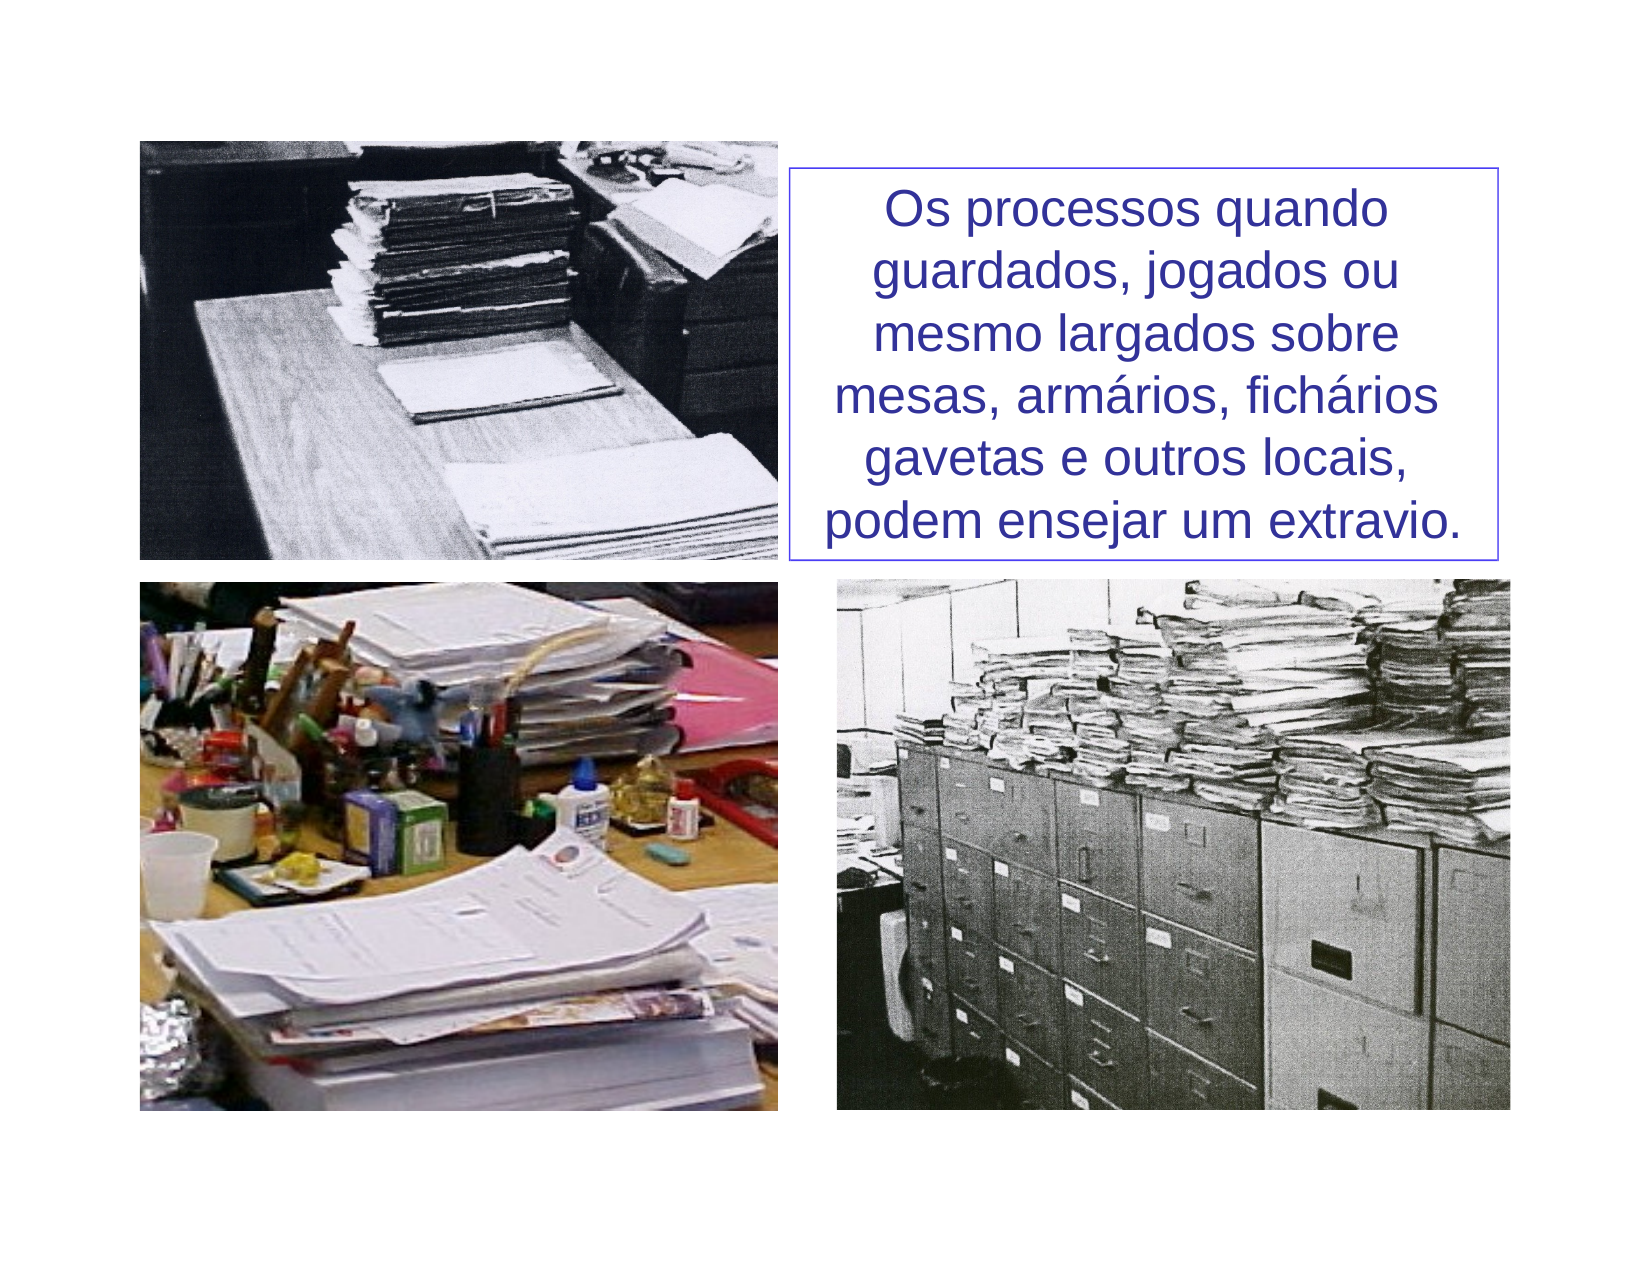

Os processos quando guardados, jogados ou mesmo largados sobre mesas, armários, fichários gavetas e outros locais, podem ensejar um extravio.